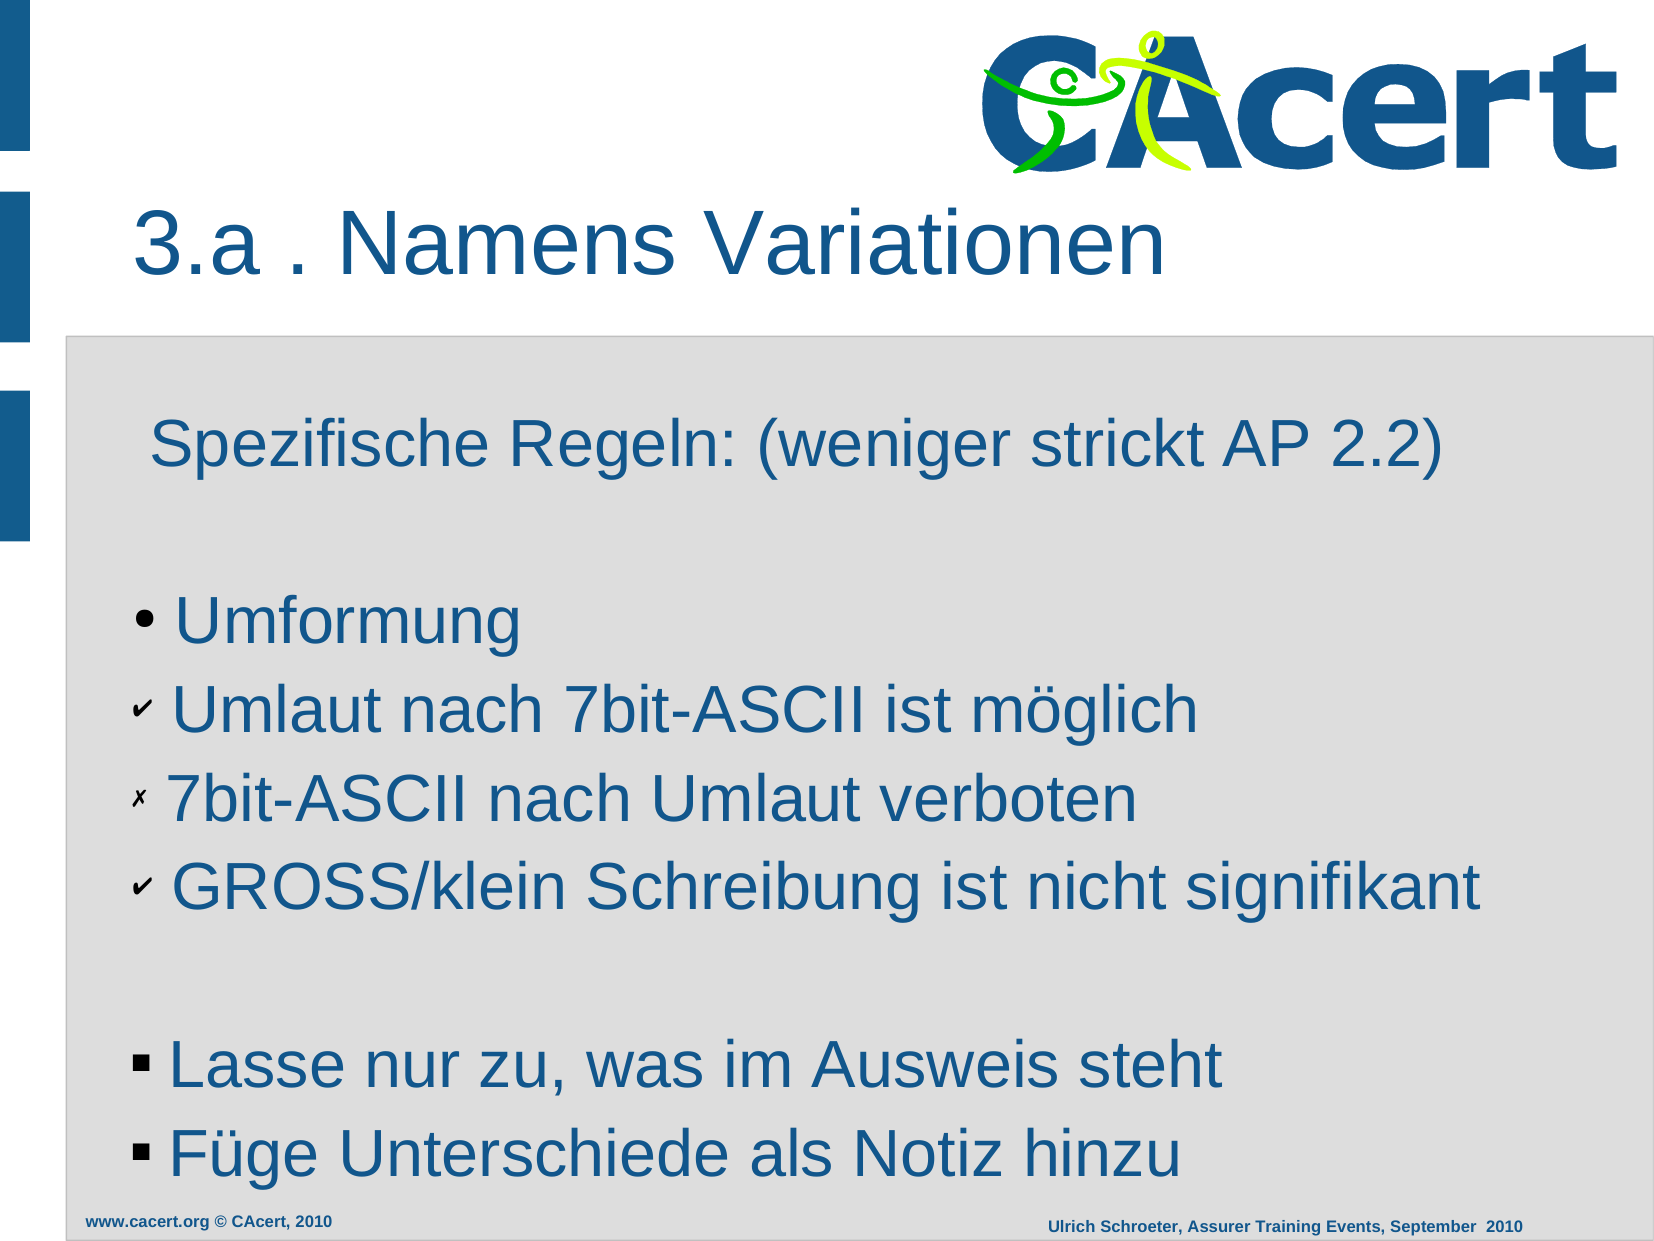

3.a . Namens Variationen
Spezifische Regeln: (weniger strickt AP 2.2)
 Umformung
 Umlaut nach 7bit-ASCII ist möglich
 7bit-ASCII nach Umlaut verboten
 GROSS/klein Schreibung ist nicht signifikant
 Lasse nur zu, was im Ausweis steht
 Füge Unterschiede als Notiz hinzu